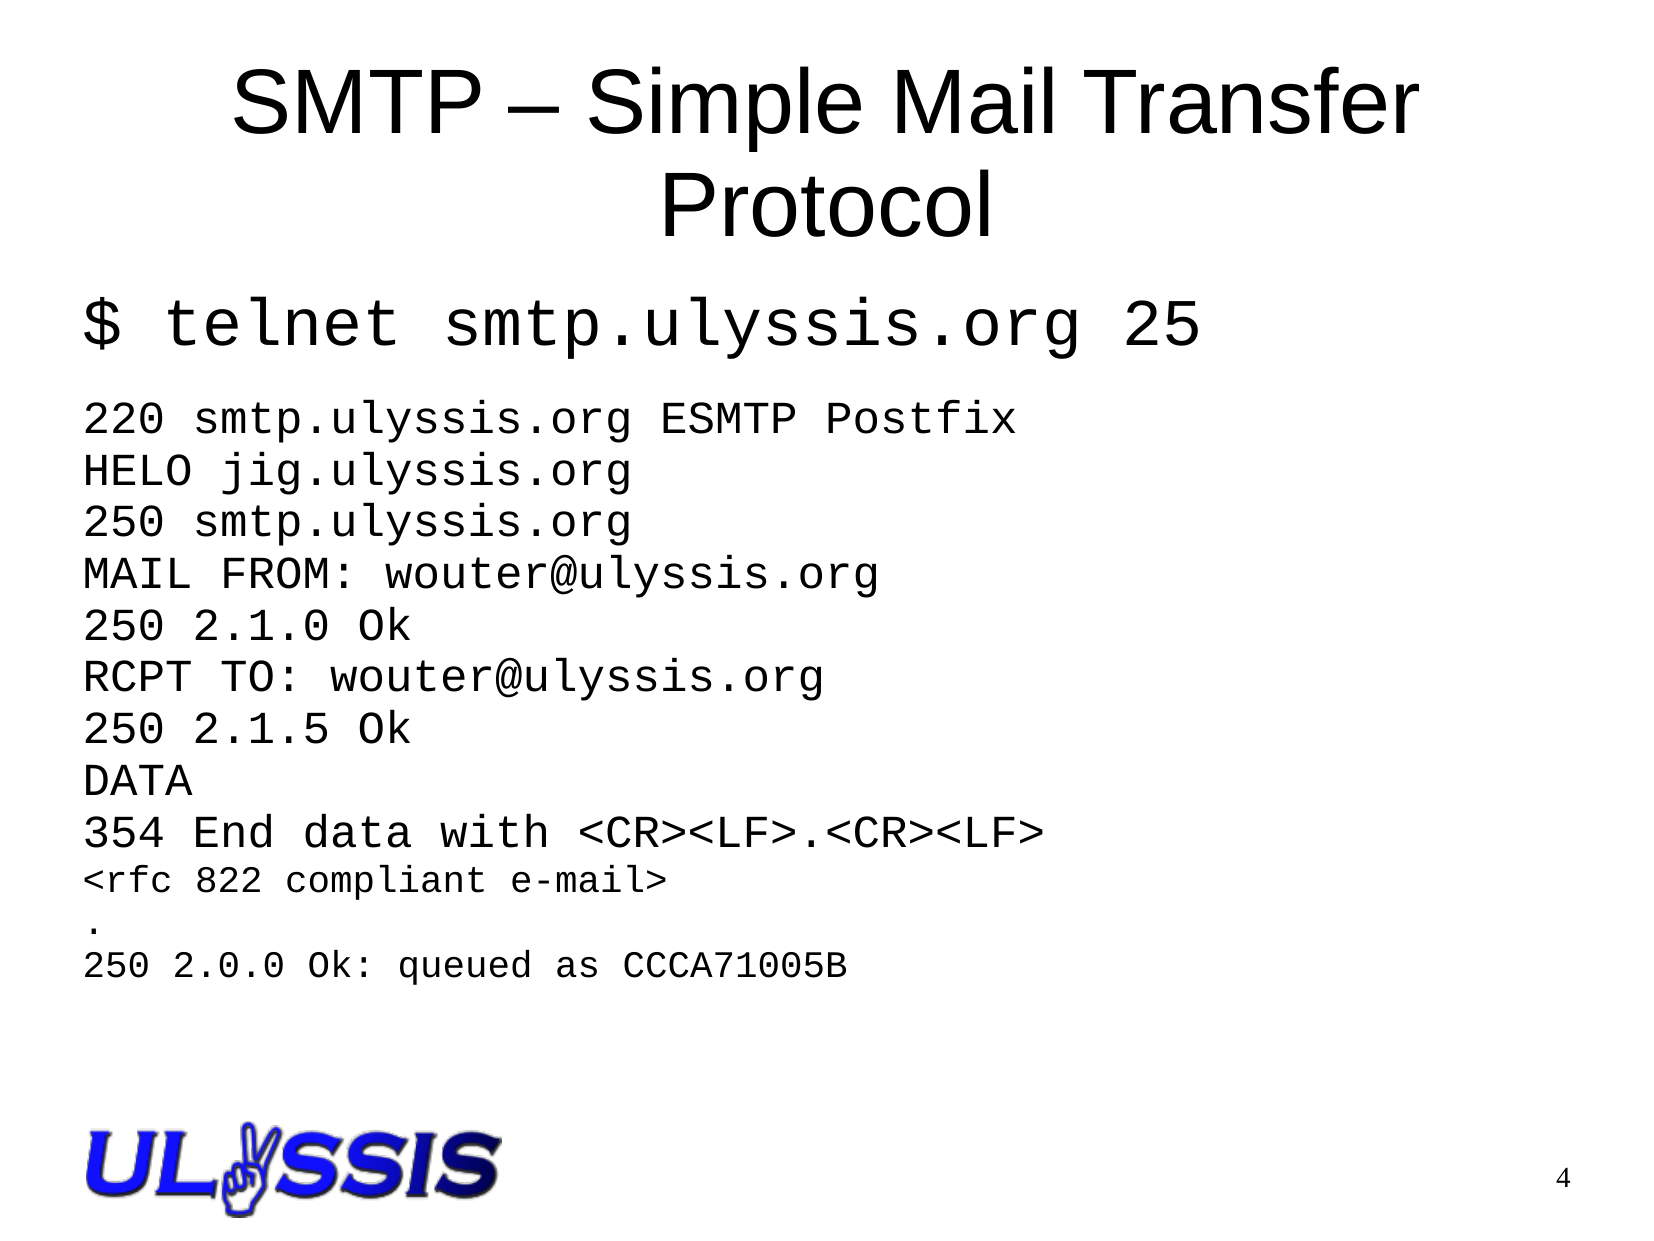

# SMTP – Simple Mail Transfer Protocol
$ telnet smtp.ulyssis.org 25
220 smtp.ulyssis.org ESMTP Postfix
HELO jig.ulyssis.org
250 smtp.ulyssis.org
MAIL FROM: wouter@ulyssis.org
250 2.1.0 Ok
RCPT TO: wouter@ulyssis.org
250 2.1.5 Ok
DATA
354 End data with <CR><LF>.<CR><LF>
<rfc 822 compliant e-mail>
.
250 2.0.0 Ok: queued as CCCA71005B
4